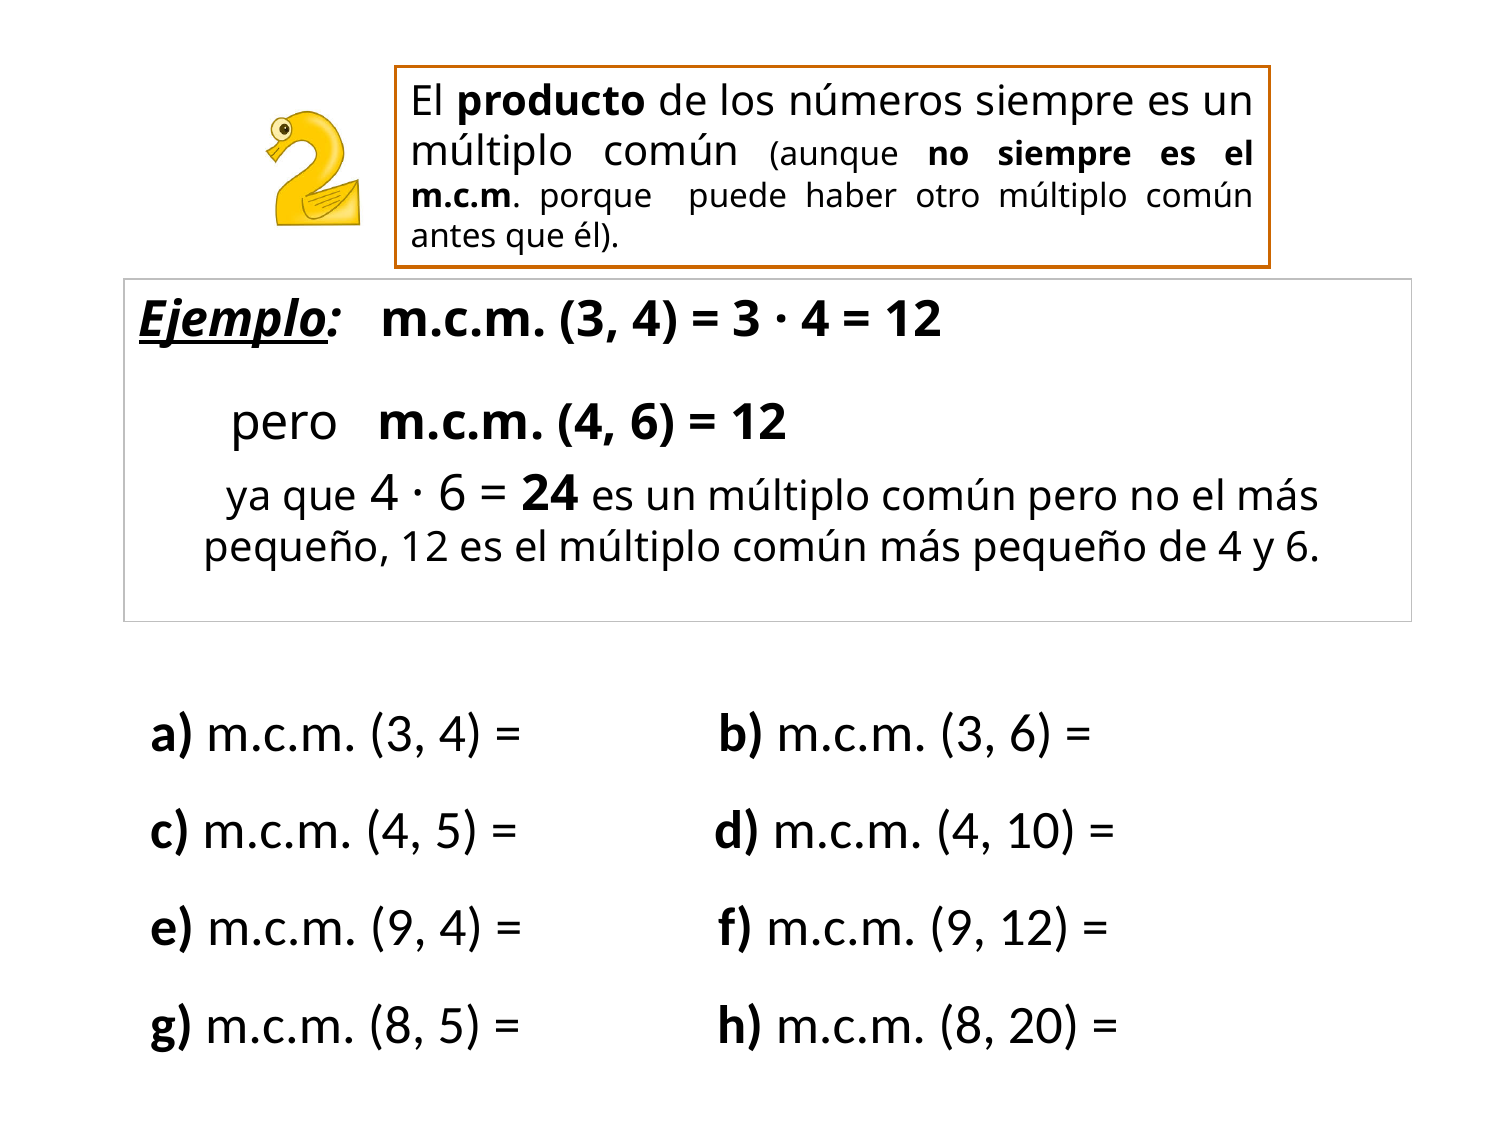

El producto de los números siempre es un múltiplo común (aunque no siempre es el m.c.m. porque puede haber otro múltiplo común antes que él).
Ejemplo: m.c.m. (3, 4) = 3 · 4 = 12
 pero m.c.m. (4, 6) = 12
 ya que 4 · 6 = 24 es un múltiplo común pero no el más pequeño, 12 es el múltiplo común más pequeño de 4 y 6.
a) m.c.m. (3, 4) = b) m.c.m. (3, 6) =
c) m.c.m. (4, 5) = d) m.c.m. (4, 10) =
e) m.c.m. (9, 4) = f) m.c.m. (9, 12) =
g) m.c.m. (8, 5) = h) m.c.m. (8, 20) =